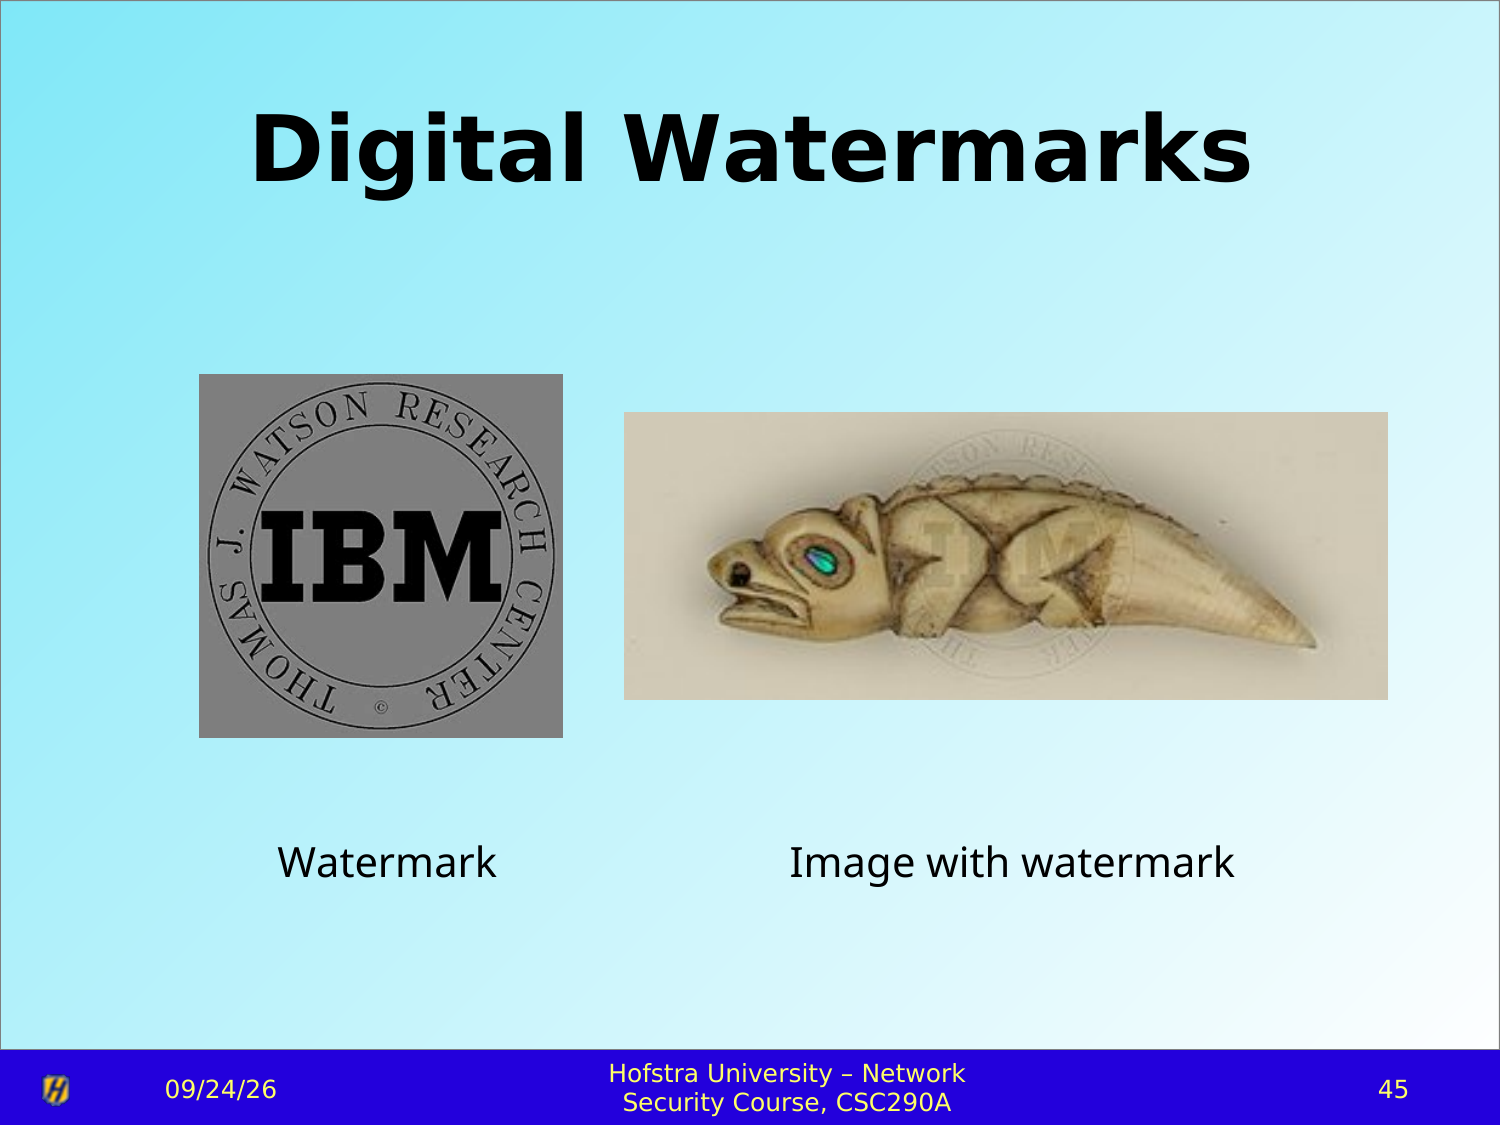

# Digital Watermarks
Watermark
Image with watermark
45